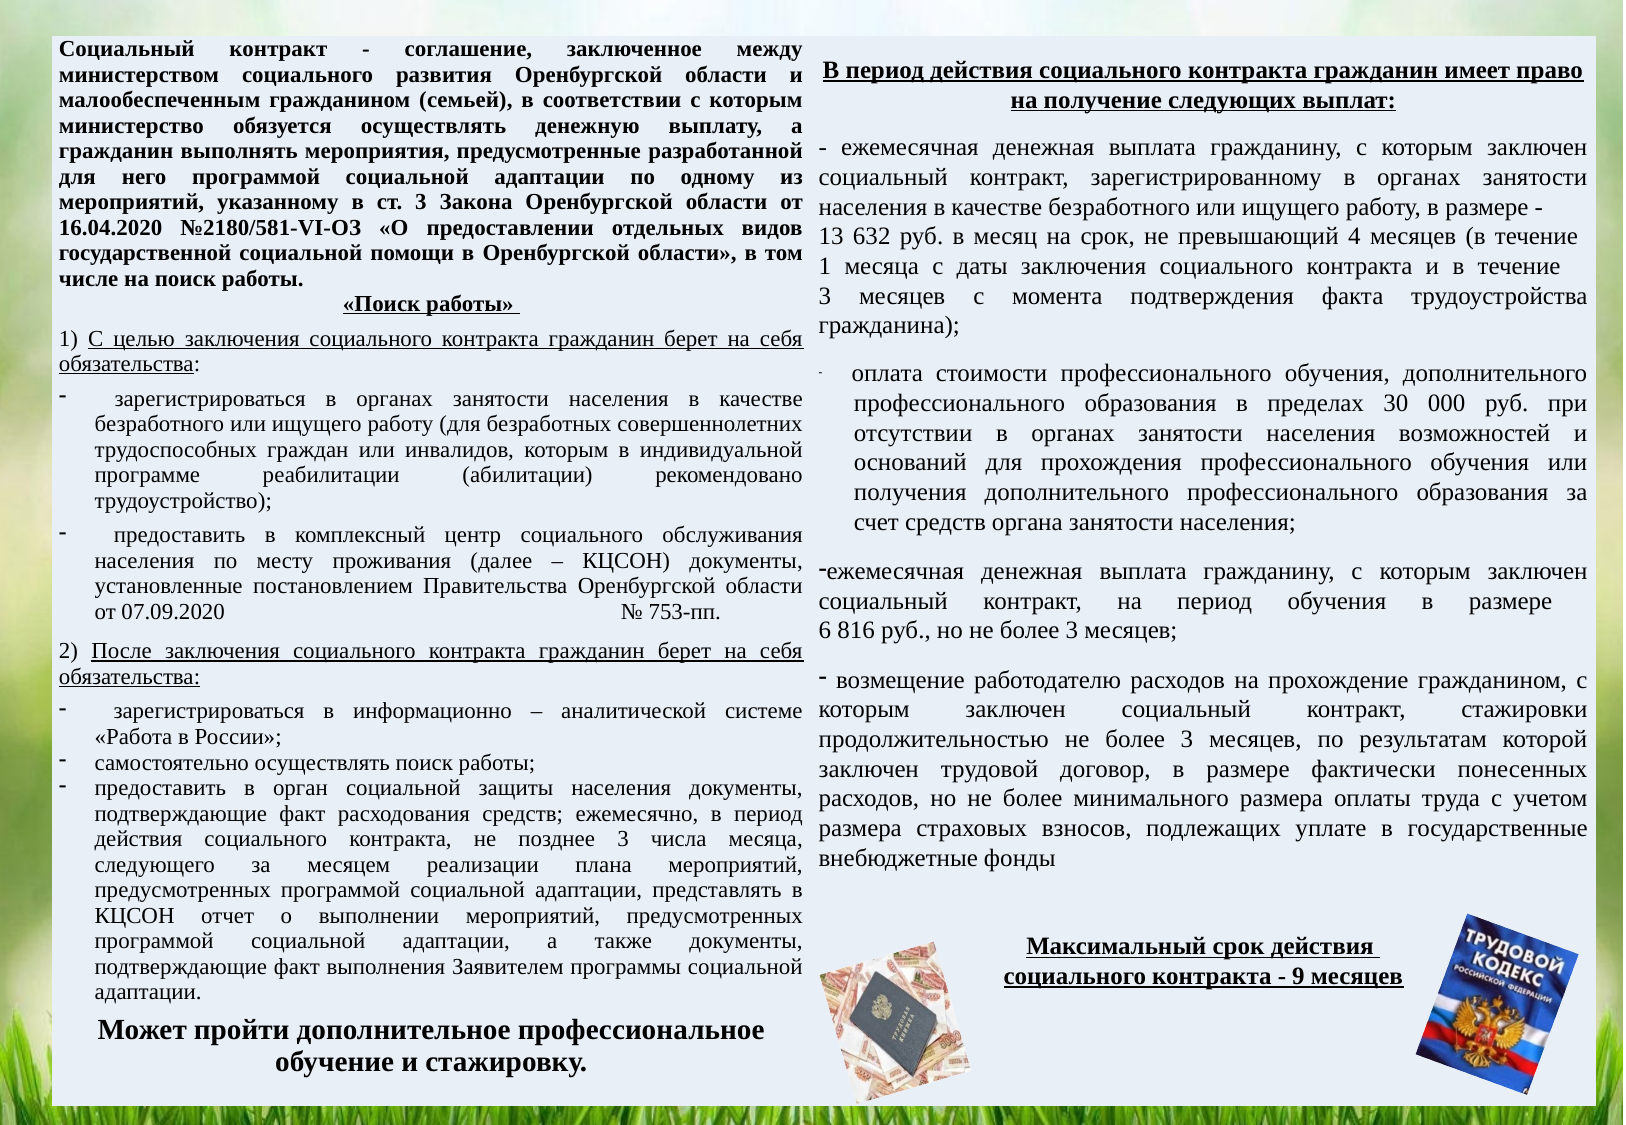

| Социальный контракт - соглашение, заключенное между министерством социального развития Оренбургской области и малообеспеченным гражданином (семьей), в соответствии с которым министерство обязуется осуществлять денежную выплату, а гражданин выполнять мероприятия, предусмотренные разработанной для него программой социальной адаптации по одному из мероприятий, указанному в ст. 3 Закона Оренбургской области от 16.04.2020 №2180/581-VI-ОЗ «О предоставлении отдельных видов государственной социальной помощи в Оренбургской области», в том числе на поиск работы. «Поиск работы» 1) С целью заключения социального контракта гражданин берет на себя обязательства: зарегистрироваться в органах занятости населения в качестве безработного или ищущего работу (для безработных совершеннолетних трудоспособных граждан или инвалидов, которым в индивидуальной программе реабилитации (абилитации) рекомендовано трудоустройство); предоставить в комплексный центр социального обслуживания населения по месту проживания (далее – КЦСОН) документы, установленные постановлением Правительства Оренбургской области от 07.09.2020 № 753-пп. 2) После заключения социального контракта гражданин берет на себя обязательства: зарегистрироваться в информационно – аналитической системе «Работа в России»; самостоятельно осуществлять поиск работы; предоставить в орган социальной защиты населения документы, подтверждающие факт расходования средств; ежемесячно, в период действия социального контракта, не позднее 3 числа месяца, следующего за месяцем реализации плана мероприятий, предусмотренных программой социальной адаптации, представлять в КЦСОН отчет о выполнении мероприятий, предусмотренных программой социальной адаптации, а также документы, подтверждающие факт выполнения Заявителем программы социальной адаптации. Может пройти дополнительное профессиональное обучение и стажировку. | В период действия социального контракта гражданин имеет право на получение следующих выплат: - ежемесячная денежная выплата гражданину, с которым заключен социальный контракт, зарегистрированному в органах занятости населения в качестве безработного или ищущего работу, в размере - 13 632 руб. в месяц на срок, не превышающий 4 месяцев (в течение 1 месяца с даты заключения социального контракта и в течение 3 месяцев с момента подтверждения факта трудоустройства гражданина); оплата стоимости профессионального обучения, дополнительного профессионального образования в пределах 30 000 руб. при отсутствии в органах занятости населения возможностей и оснований для прохождения профессионального обучения или получения дополнительного профессионального образования за счет средств органа занятости населения; ежемесячная денежная выплата гражданину, с которым заключен социальный контракт, на период обучения в размере 6 816 руб., но не более 3 месяцев; возмещение работодателю расходов на прохождение гражданином, с которым заключен социальный контракт, стажировки продолжительностью не более 3 месяцев, по результатам которой заключен трудовой договор, в размере фактически понесенных расходов, но не более минимального размера оплаты труда с учетом размера страховых взносов, подлежащих уплате в государственные внебюджетные фонды Максимальный срок действия социального контракта - 9 месяцев |
| --- | --- |